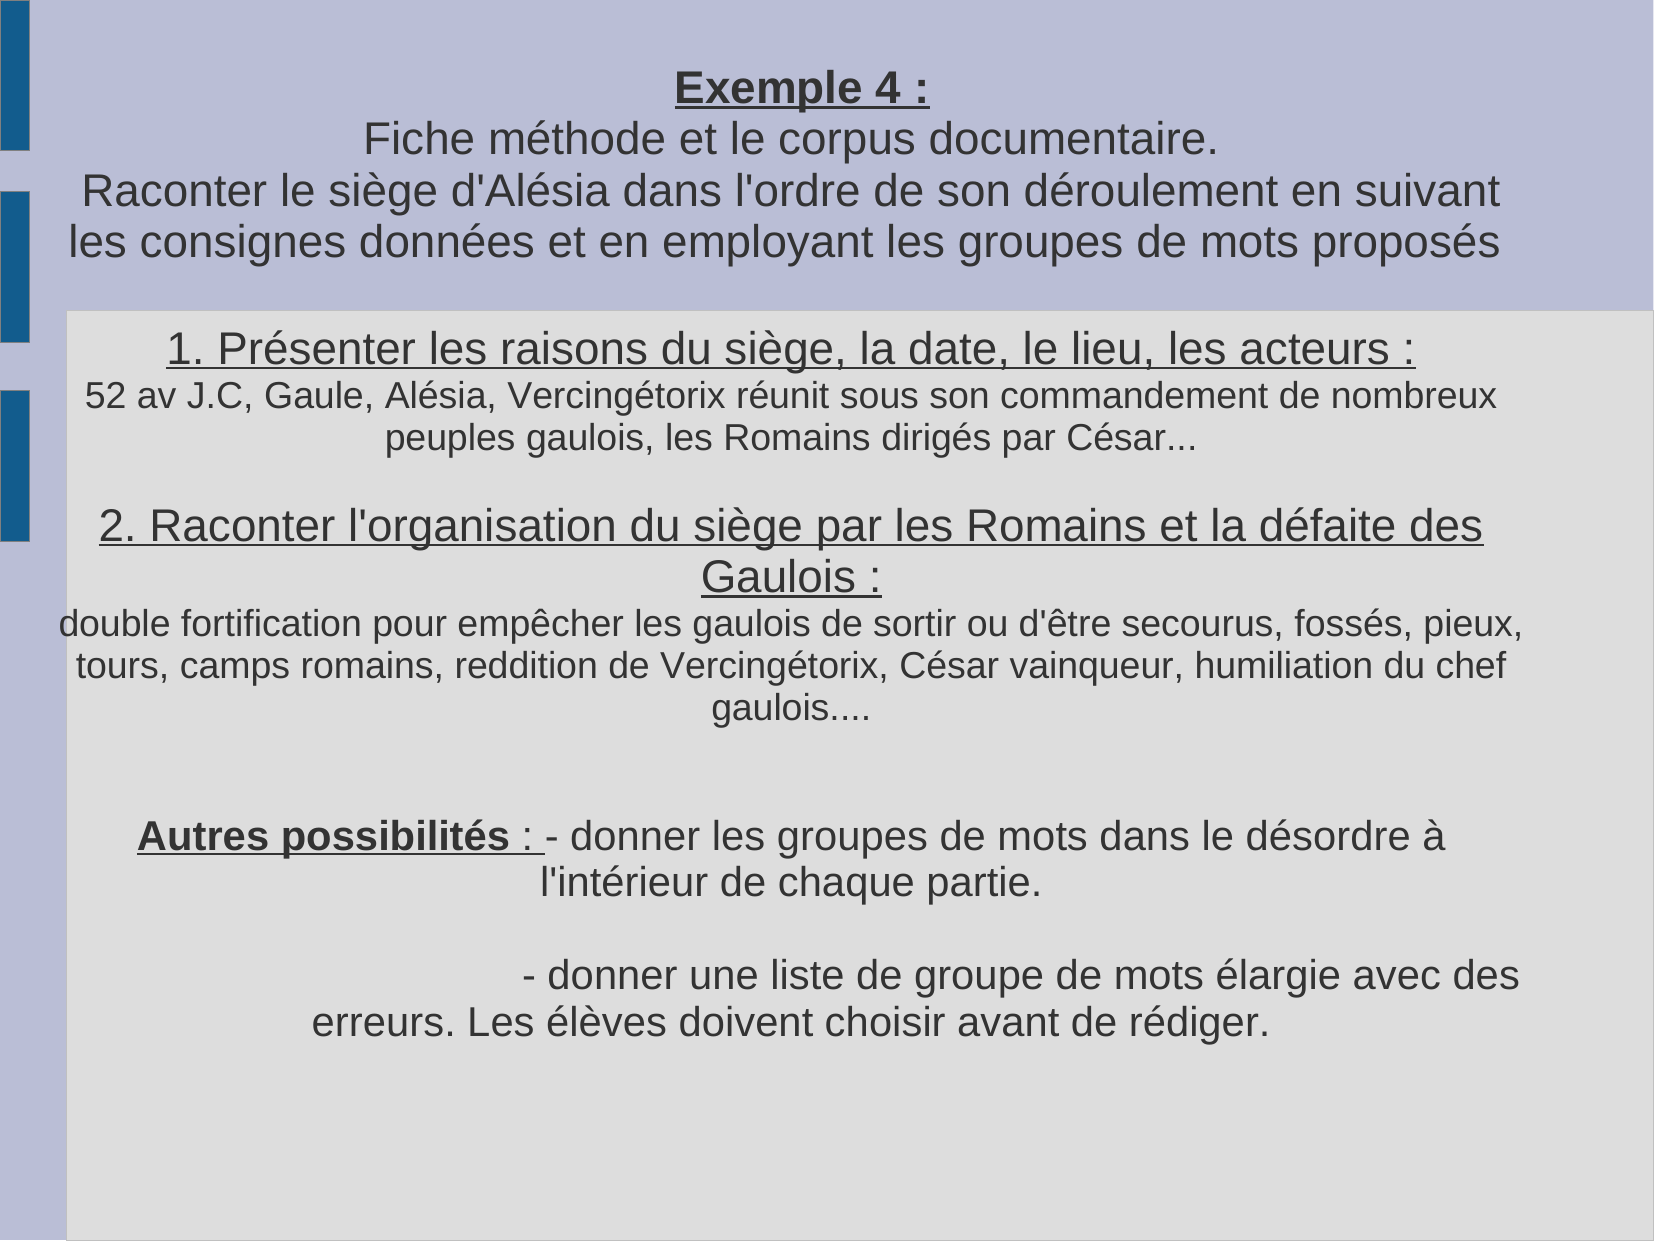

# Exemple 4 : Fiche méthode et le corpus documentaire. Raconter le siège d'Alésia dans l'ordre de son déroulement en suivant les consignes données et en employant les groupes de mots proposés  1. Présenter les raisons du siège, la date, le lieu, les acteurs : 52 av J.C, Gaule, Alésia, Vercingétorix réunit sous son commandement de nombreux peuples gaulois, les Romains dirigés par César... 2. Raconter l'organisation du siège par les Romains et la défaite des Gaulois : double fortification pour empêcher les gaulois de sortir ou d'être secourus, fossés, pieux, tours, camps romains, reddition de Vercingétorix, César vainqueur, humiliation du chef gaulois.... Autres possibilités : - donner les groupes de mots dans le désordre à l'intérieur de chaque partie. - donner une liste de groupe de mots élargie avec des erreurs. Les élèves doivent choisir avant de rédiger.